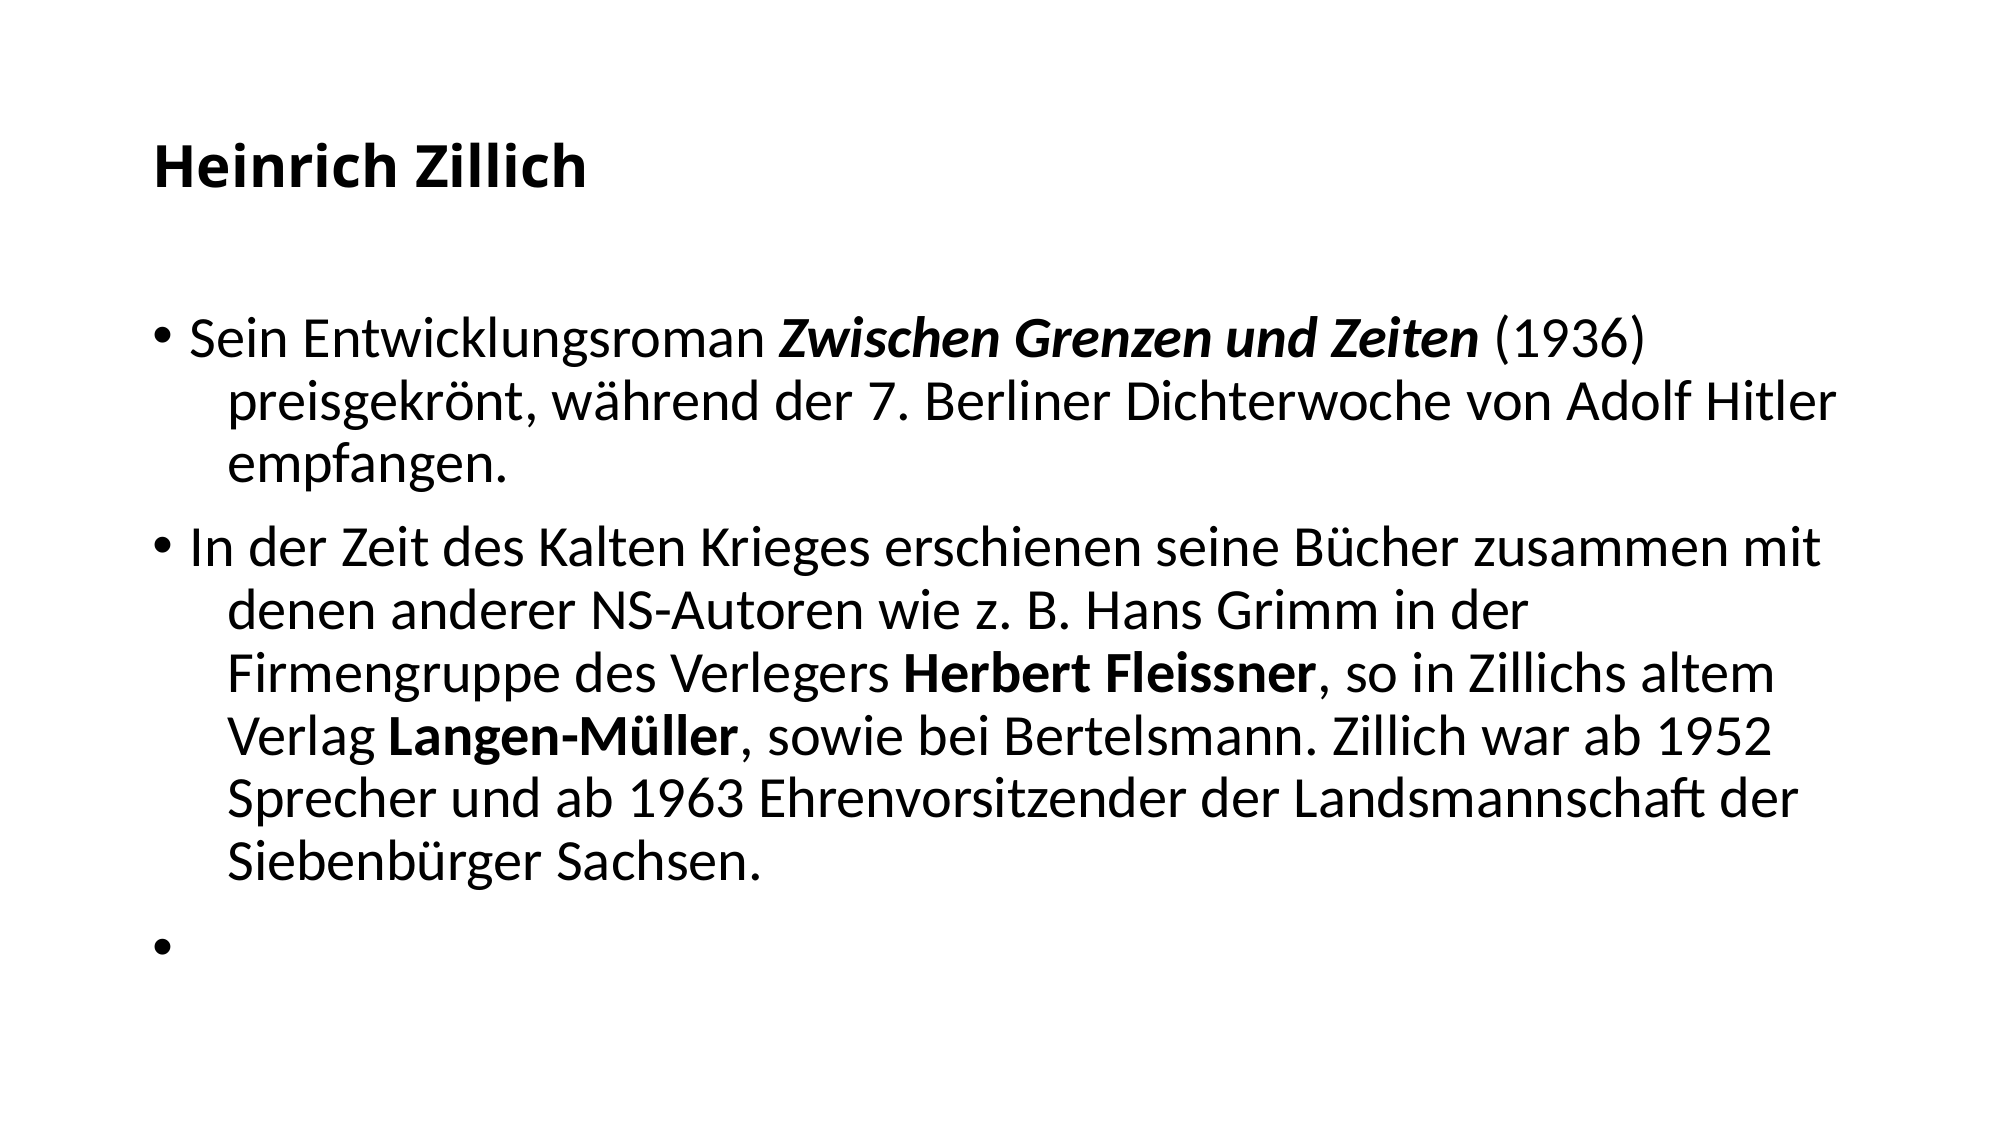

# Heinrich Zillich
Sein Entwicklungsroman Zwischen Grenzen und Zeiten (1936) preisgekrönt, während der 7. Berliner Dichterwoche von Adolf Hitler empfangen.
In der Zeit des Kalten Krieges erschienen seine Bücher zusammen mit denen anderer NS-Autoren wie z. B. Hans Grimm in der Firmengruppe des Verlegers Herbert Fleissner, so in Zillichs altem Verlag Langen-Müller, sowie bei Bertelsmann. Zillich war ab 1952 Sprecher und ab 1963 Ehrenvorsitzender der Landsmannschaft der Siebenbürger Sachsen.